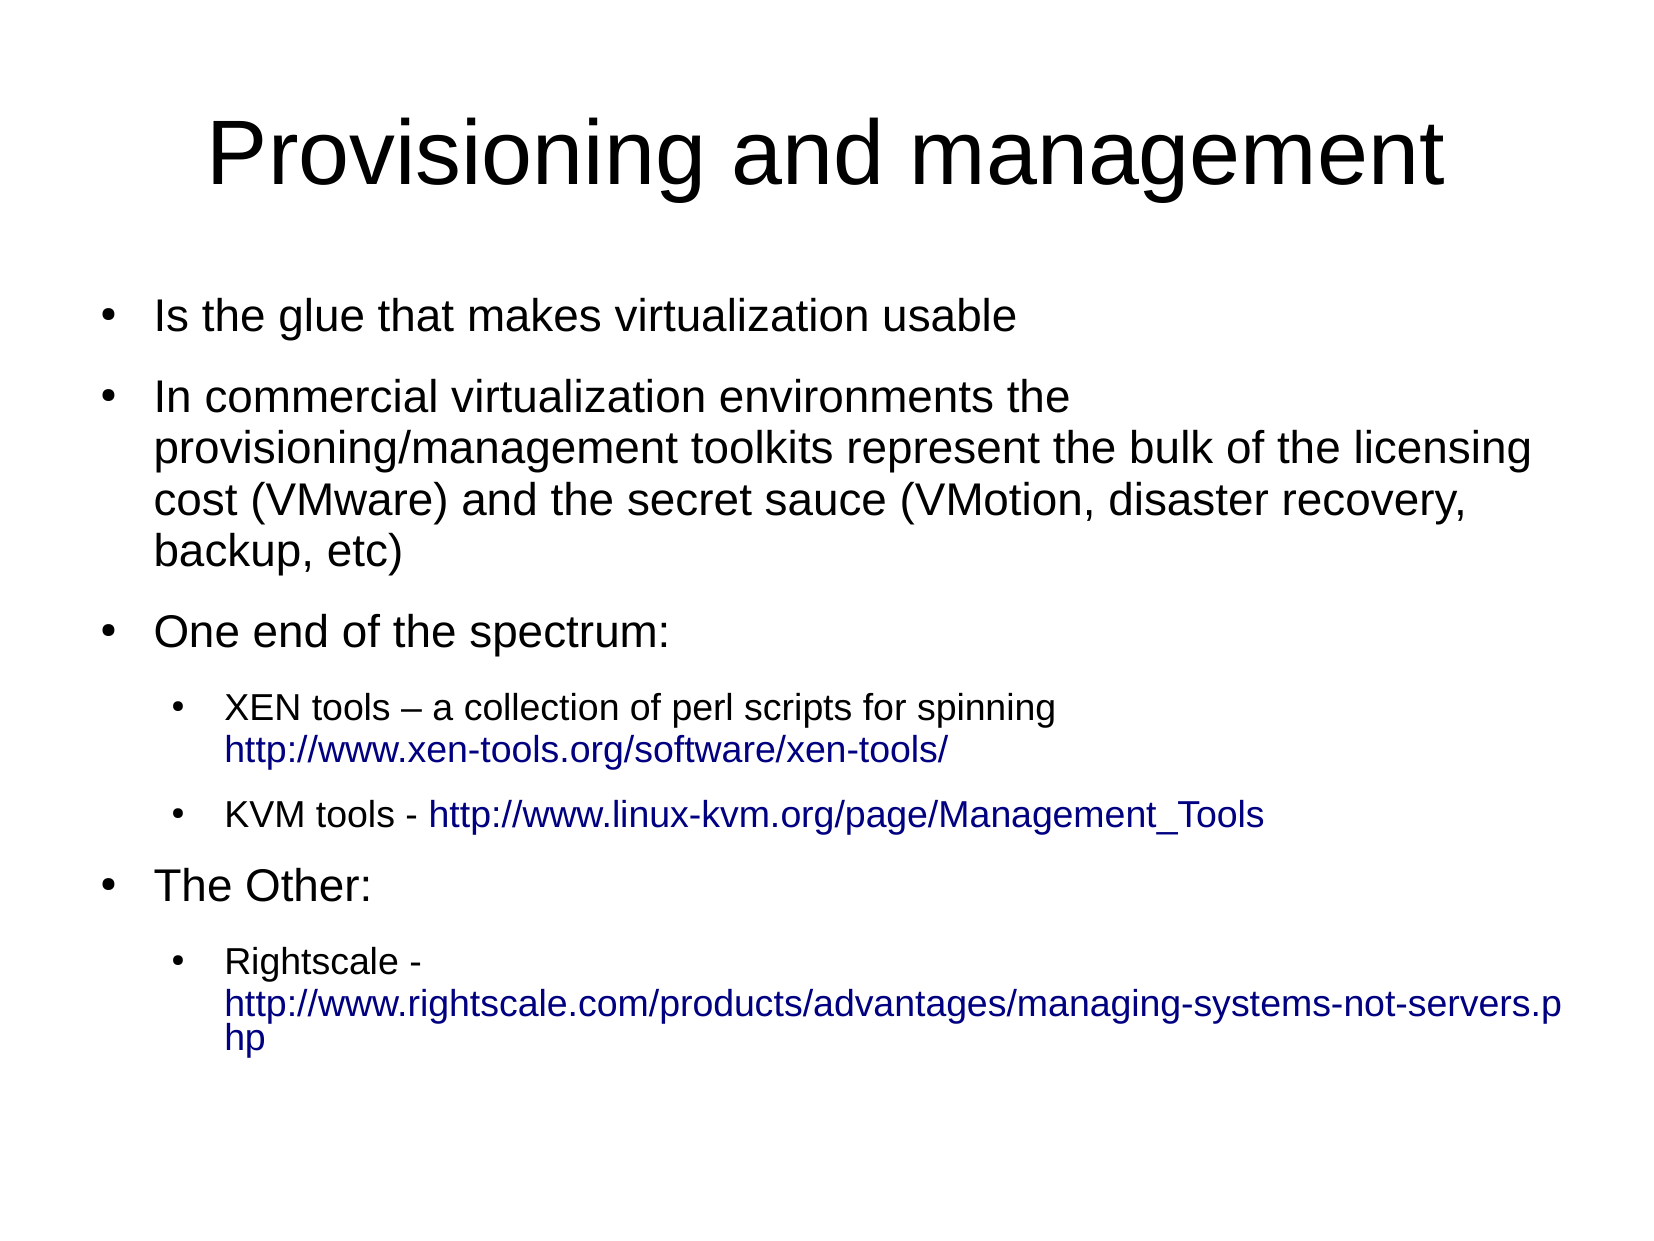

# Provisioning and management
Is the glue that makes virtualization usable
In commercial virtualization environments the provisioning/management toolkits represent the bulk of the licensing cost (VMware) and the secret sauce (VMotion, disaster recovery, backup, etc)
One end of the spectrum:
XEN tools – a collection of perl scripts for spinning http://www.xen-tools.org/software/xen-tools/
KVM tools - http://www.linux-kvm.org/page/Management_Tools
The Other:
Rightscale - http://www.rightscale.com/products/advantages/managing-systems-not-servers.php